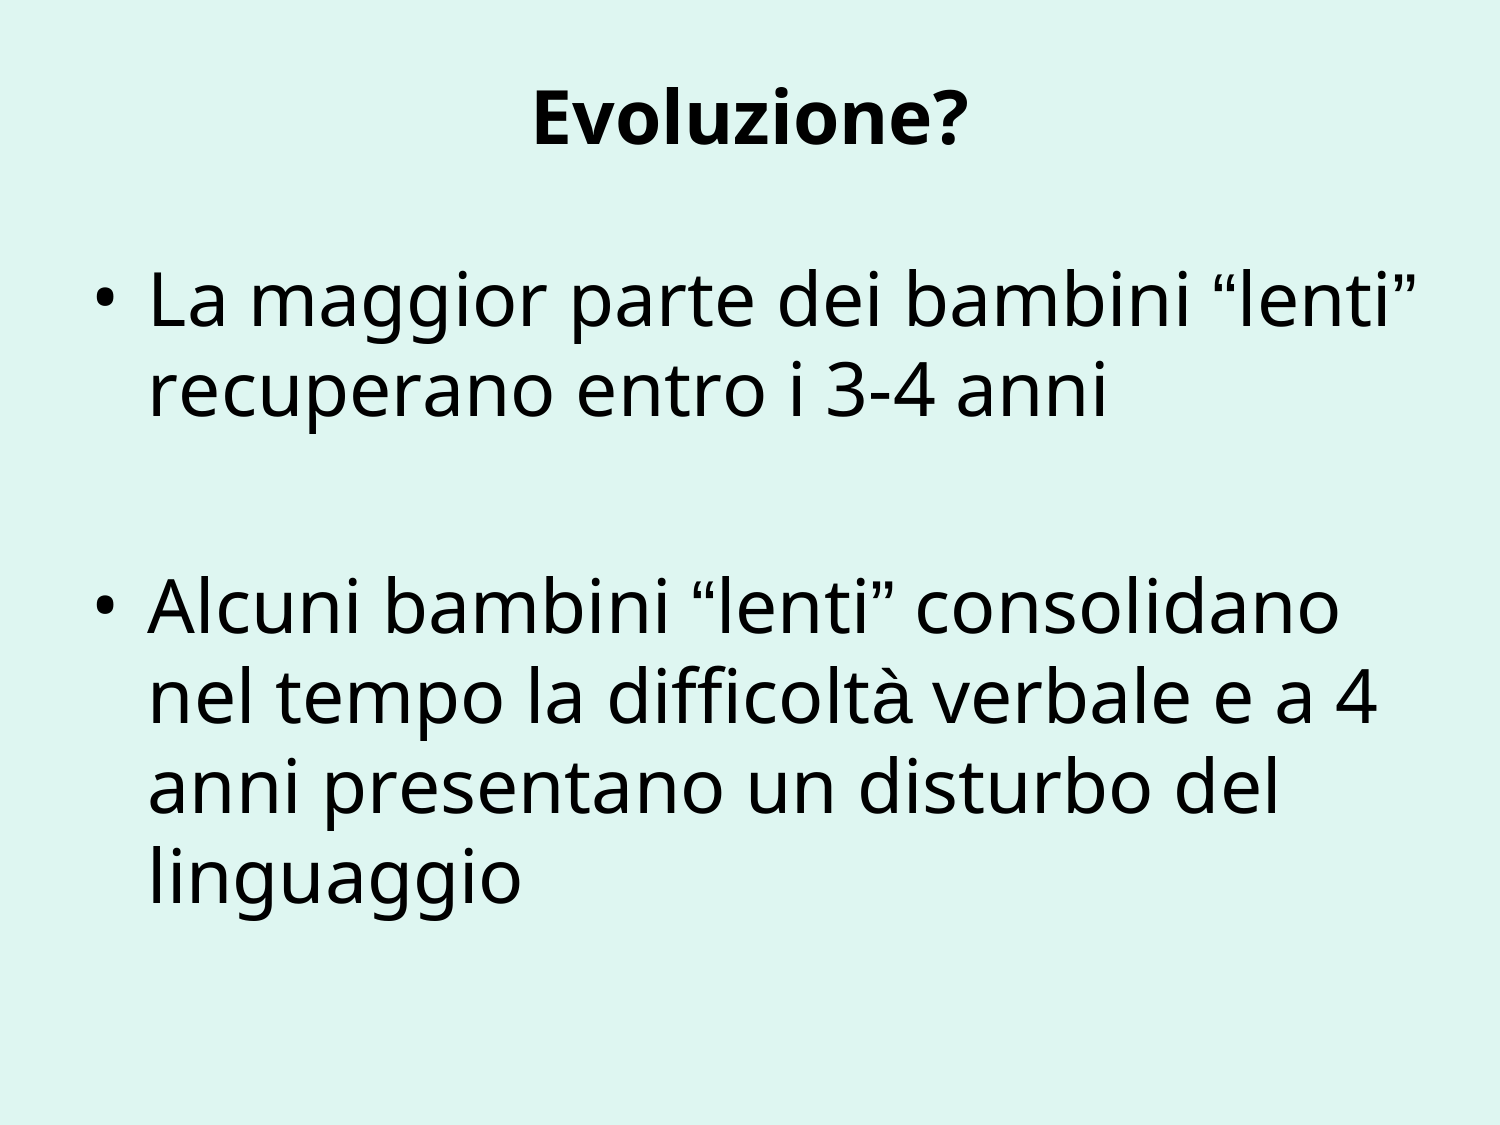

# Evoluzione?
La maggior parte dei bambini “lenti” recuperano entro i 3-4 anni
Alcuni bambini “lenti” consolidano nel tempo la difficoltà verbale e a 4 anni presentano un disturbo del linguaggio